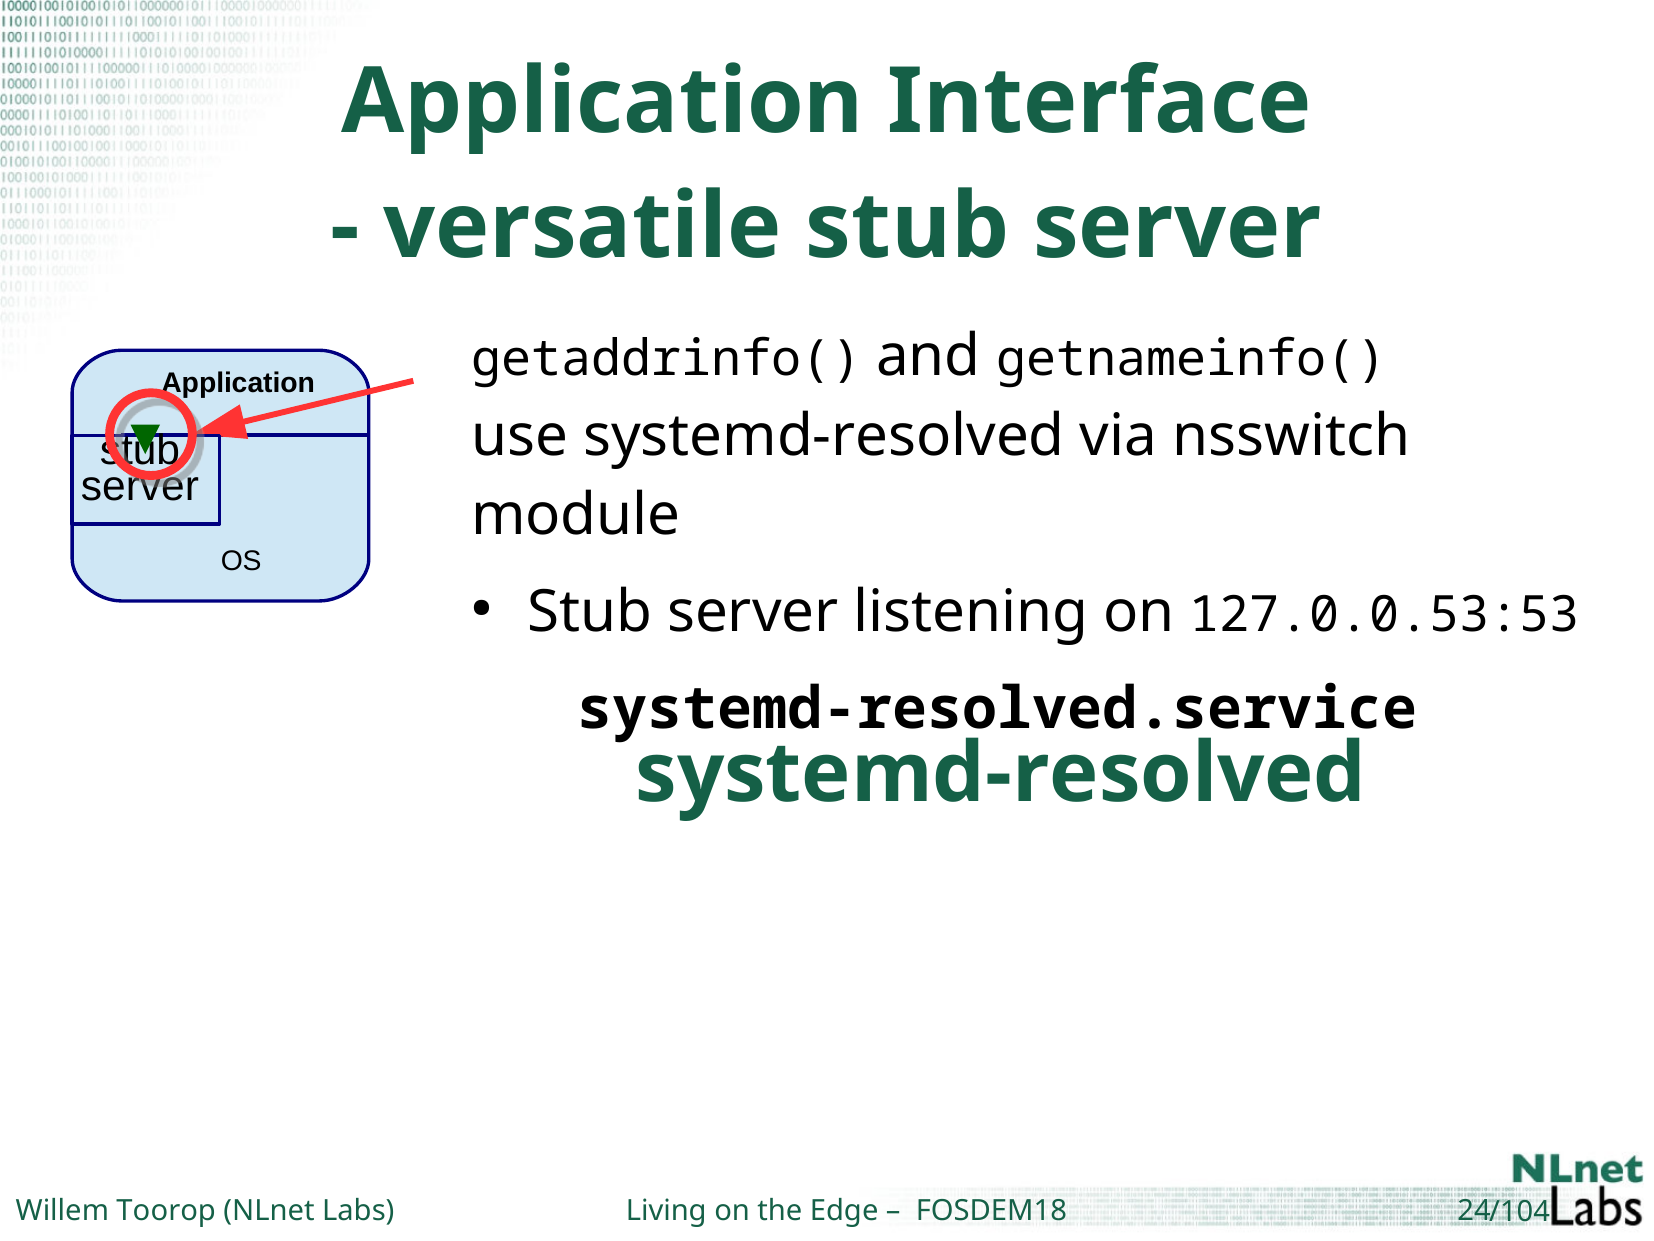

Application Interface
- versatile stub server
# getaddrinfo() and getnameinfo() use systemd-resolved via nsswitch module
Stub server listening on 127.0.0.53:53
Application
stub
server
OS
systemd-resolved.service
systemd-resolved